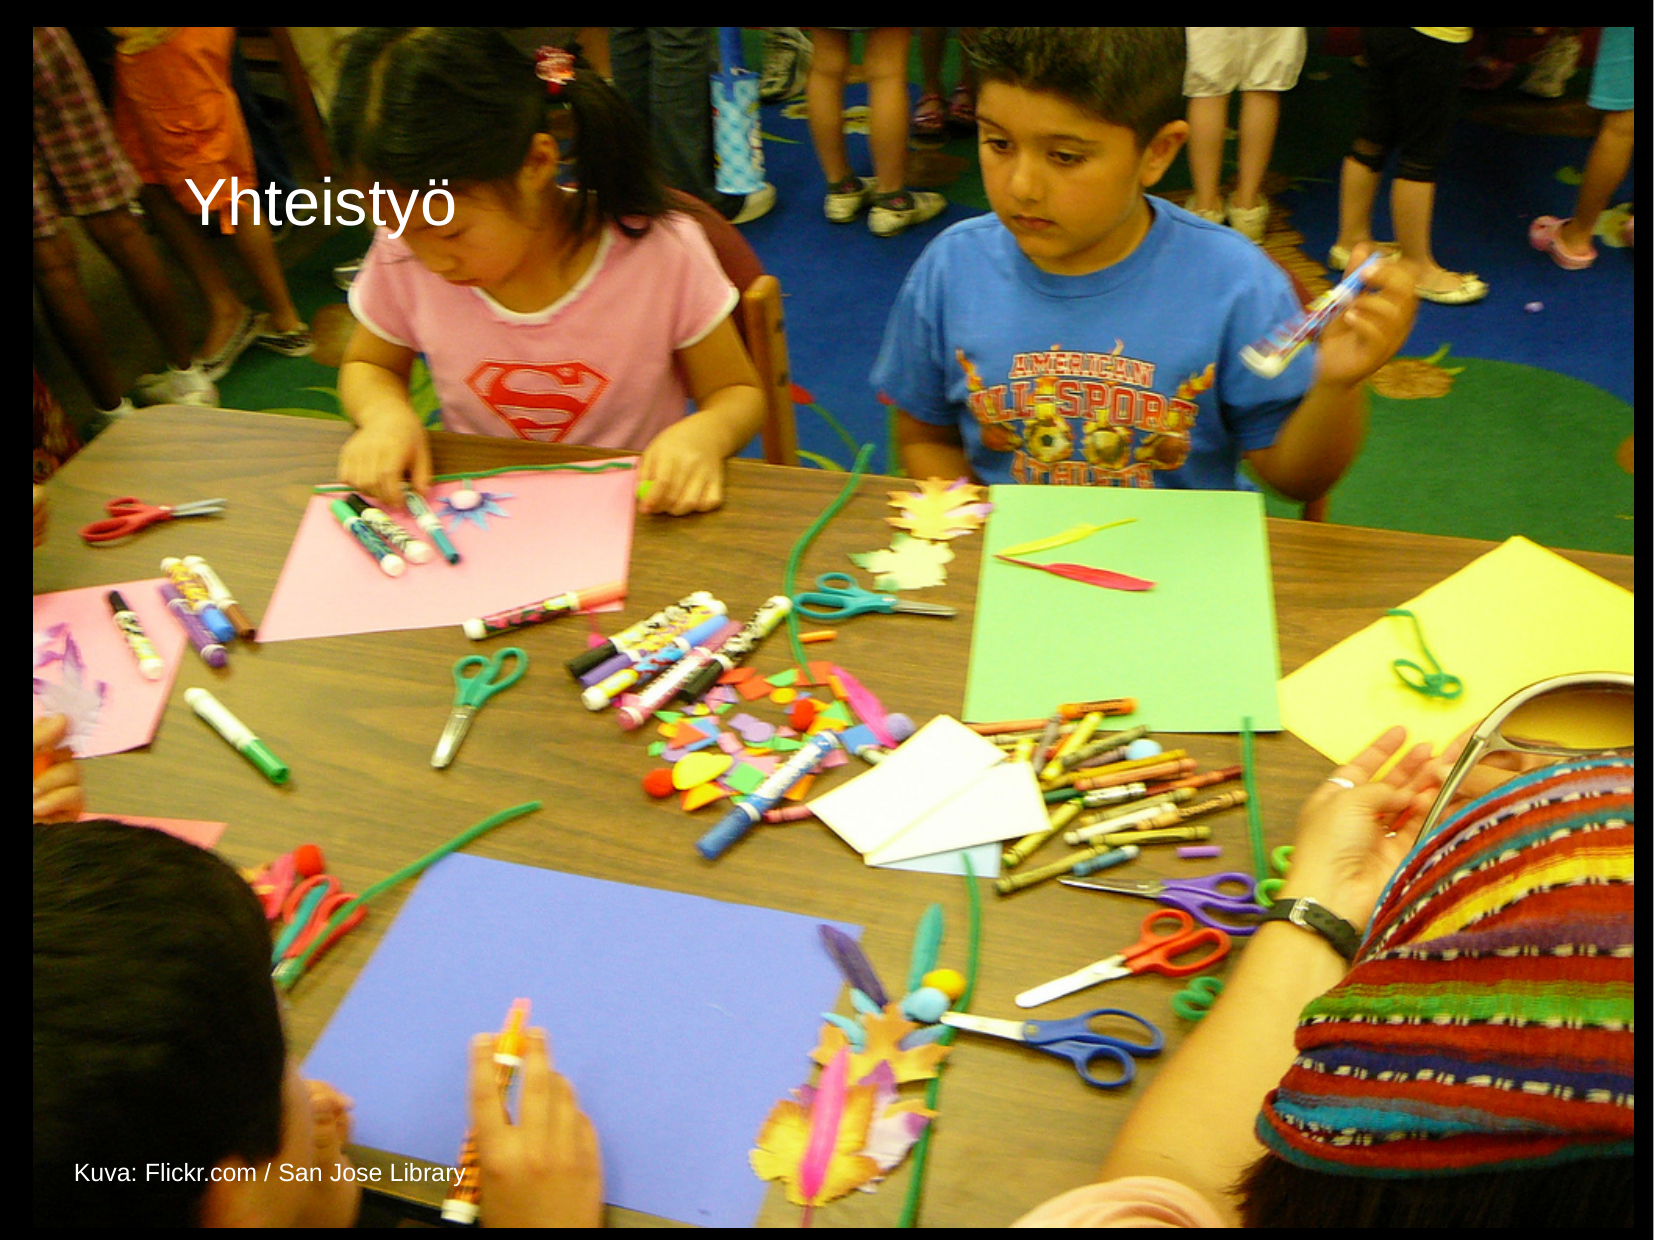

Yhteistyö
Kuva: Flickr.com / San Jose Library